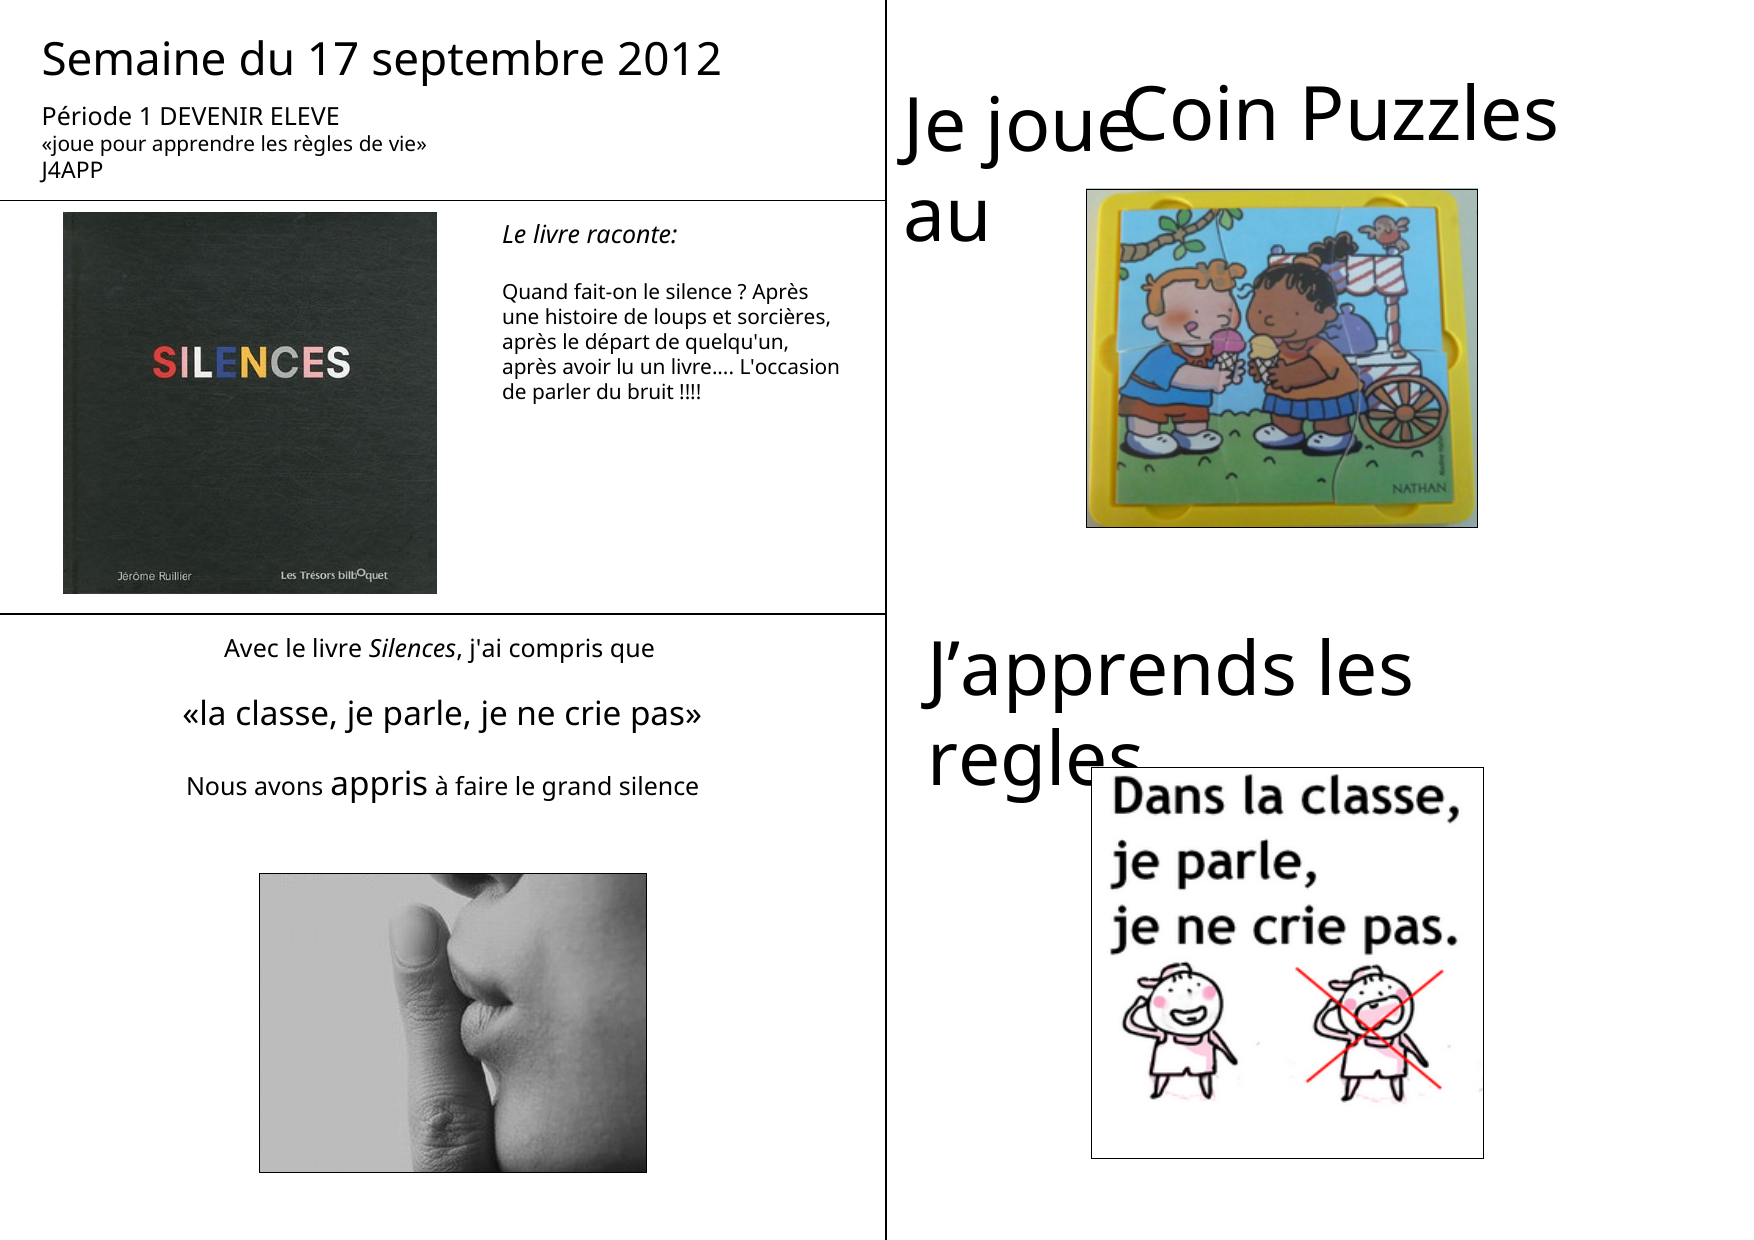

Semaine du 17 septembre 2012
Coin Puzzles
Je joue au
Période 1 DEVENIR ELEVE
«joue pour apprendre les règles de vie»
J4APP
Le livre raconte:
Quand fait-on le silence ? Après une histoire de loups et sorcières, après le départ de quelqu'un, après avoir lu un livre.... L'occasion de parler du bruit !!!!
J’apprends les regles
Avec le livre Silences, j'ai compris que
«la classe, je parle, je ne crie pas»
Nous avons appris à faire le grand silence